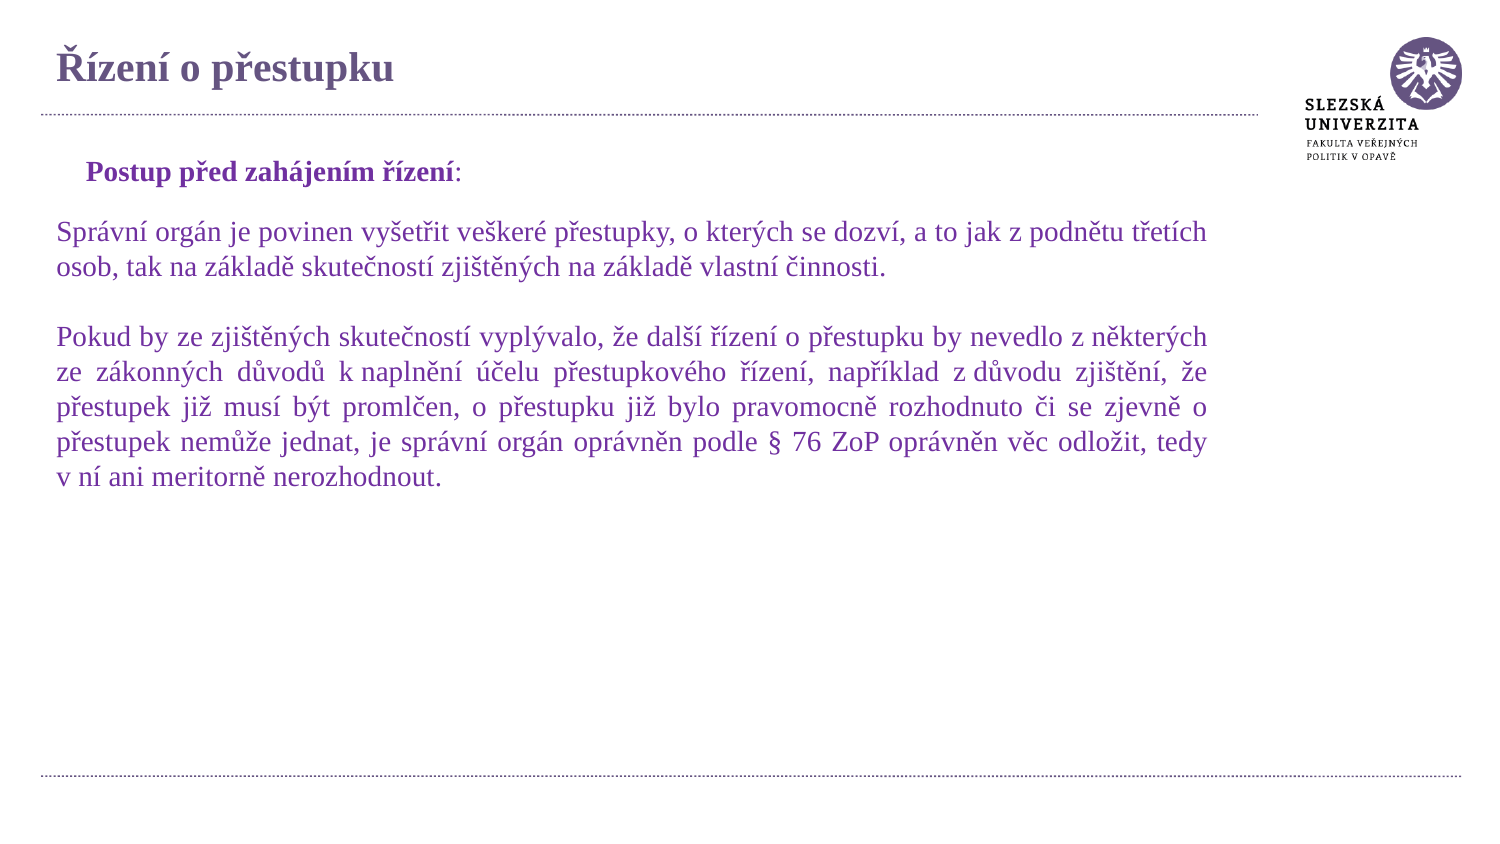

# Řízení o přestupku
Postup před zahájením řízení:
Správní orgán je povinen vyšetřit veškeré přestupky, o kterých se dozví, a to jak z podnětu třetích osob, tak na základě skutečností zjištěných na základě vlastní činnosti.
Pokud by ze zjištěných skutečností vyplývalo, že další řízení o přestupku by nevedlo z některých ze zákonných důvodů k naplnění účelu přestupkového řízení, například z důvodu zjištění, že přestupek již musí být promlčen, o přestupku již bylo pravomocně rozhodnuto či se zjevně o přestupek nemůže jednat, je správní orgán oprávněn podle § 76 ZoP oprávněn věc odložit, tedy v ní ani meritorně nerozhodnout.